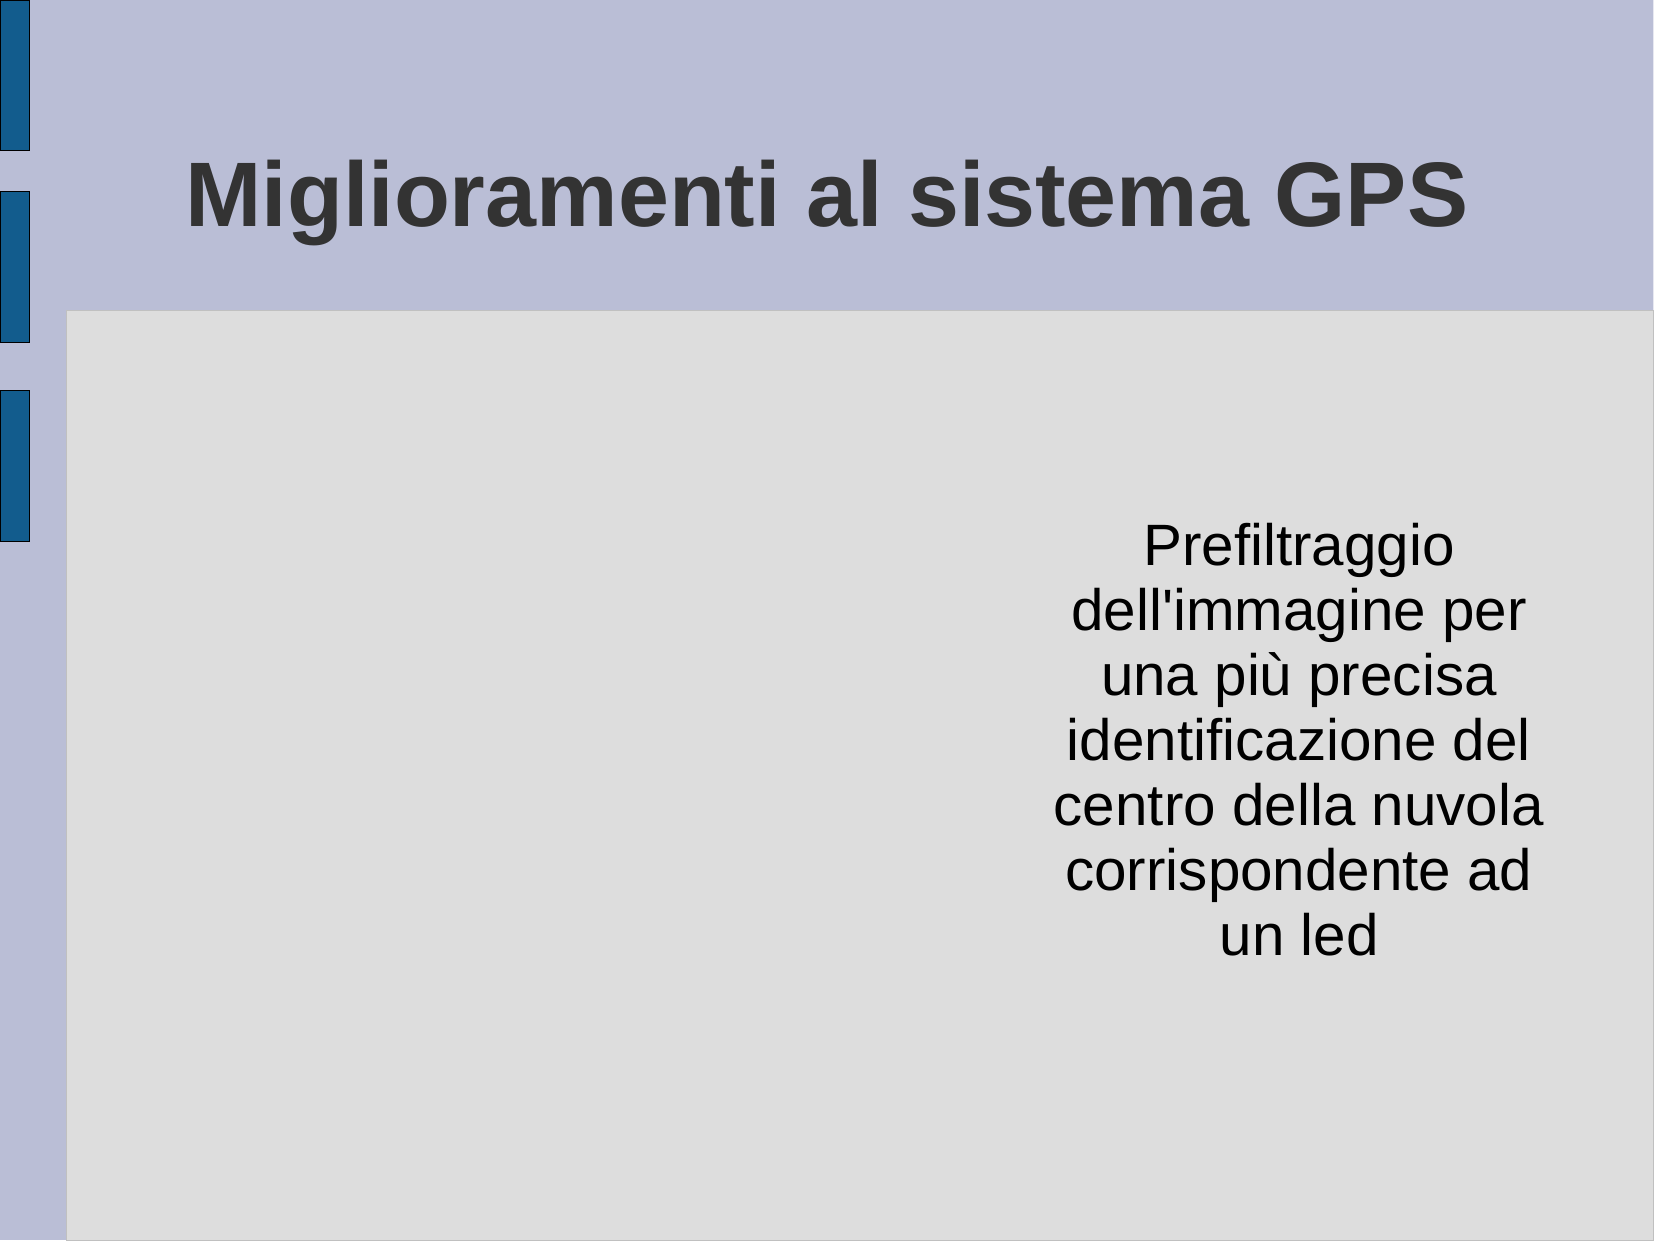

# Miglioramenti al sistema GPS
Prefiltraggio dell'immagine per una più precisa identificazione del centro della nuvola corrispondente ad un led